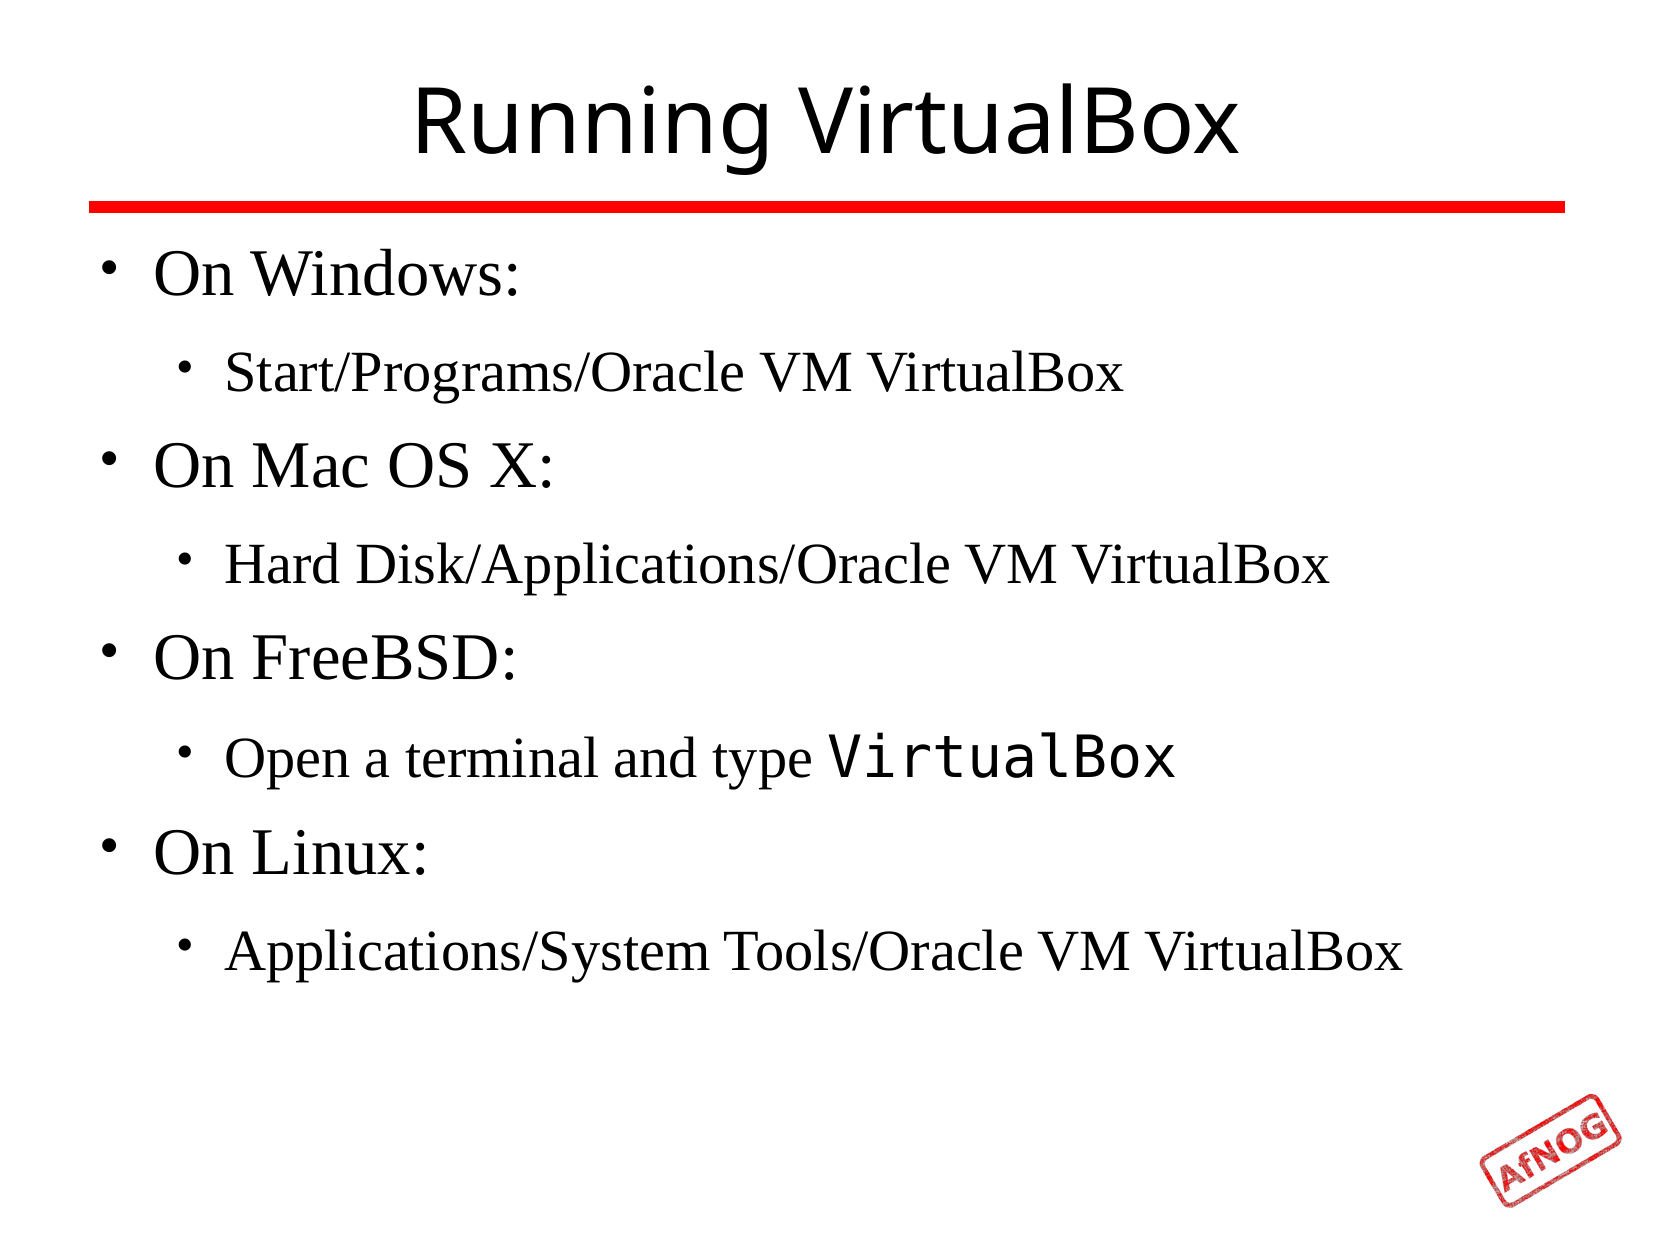

# Running VirtualBox
On Windows:
Start/Programs/Oracle VM VirtualBox
On Mac OS X:
Hard Disk/Applications/Oracle VM VirtualBox
On FreeBSD:
Open a terminal and type VirtualBox
On Linux:
Applications/System Tools/Oracle VM VirtualBox